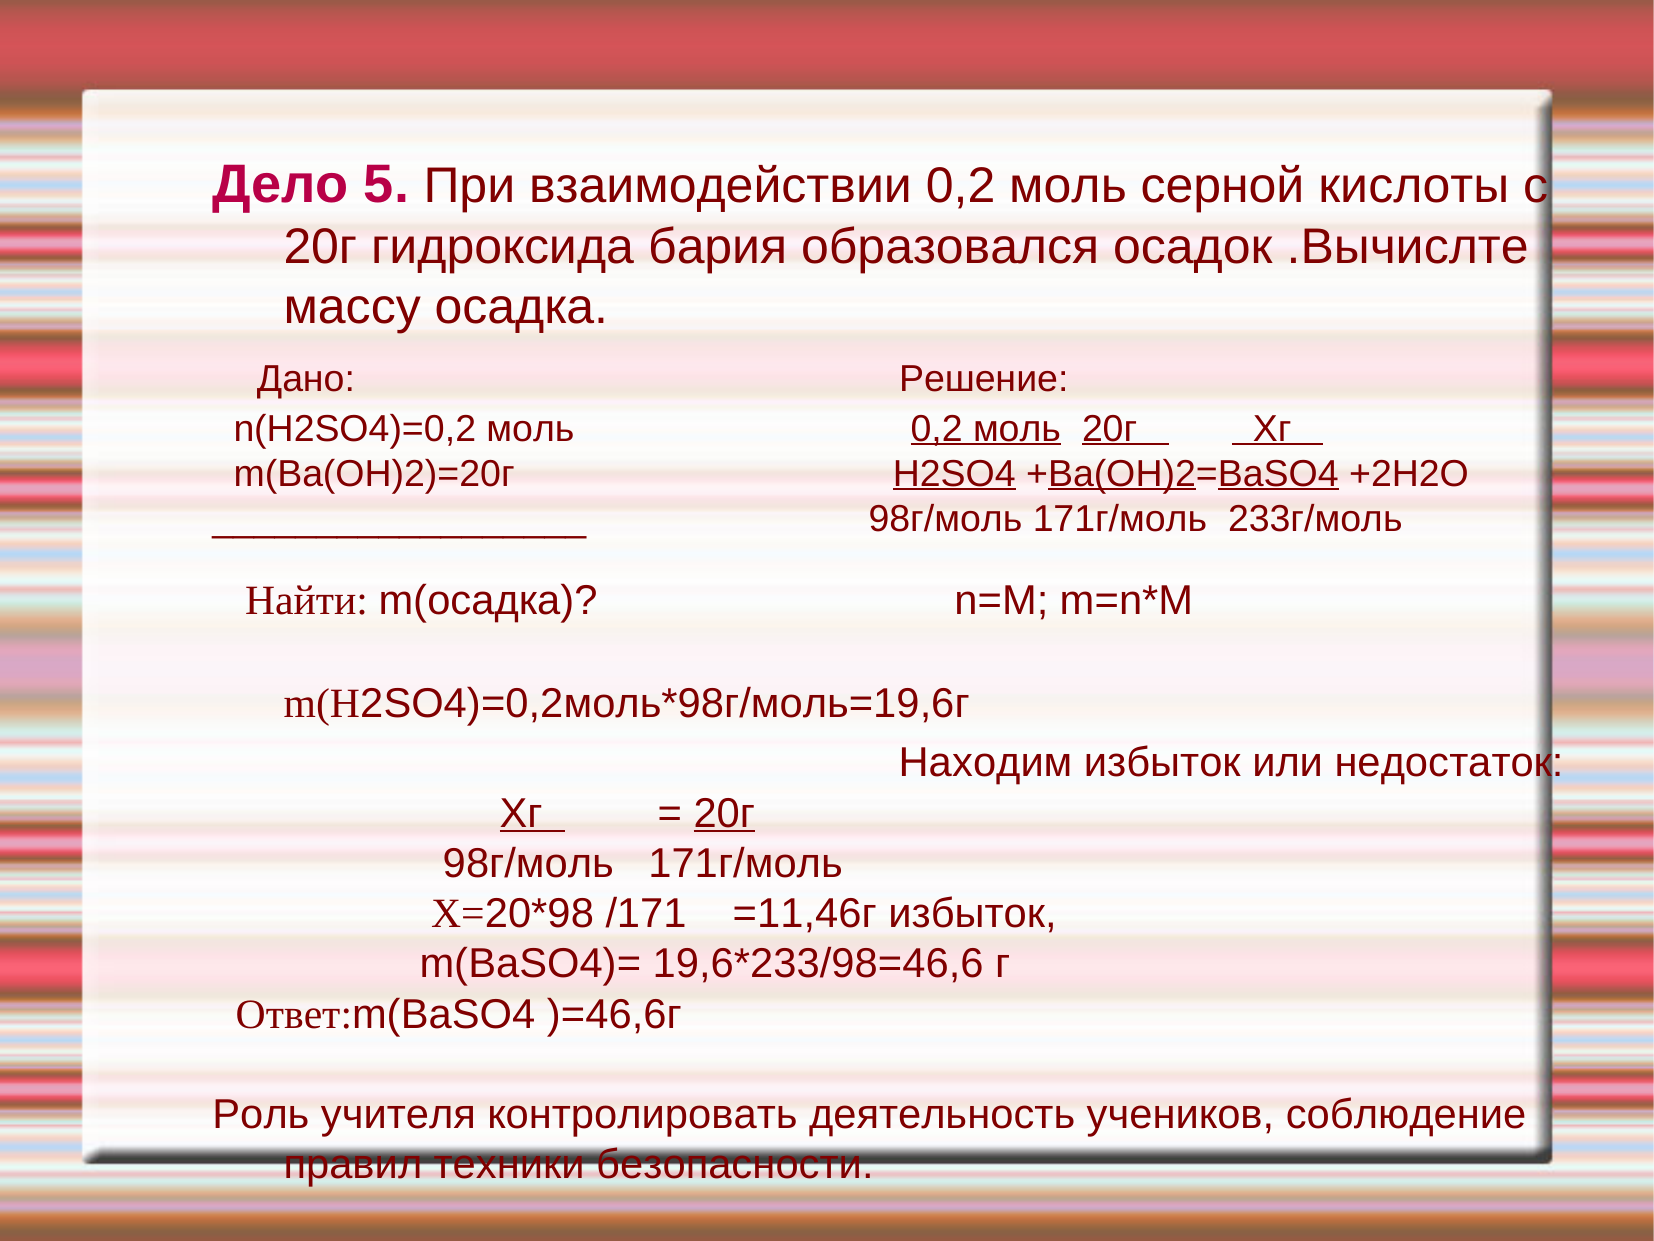

#
Дело 5. При взаимодействии 0,2 моль серной кислоты с 20г гидроксида бария образовался осадок .Вычислте массу осадка.
 Дано: Решение:
 n(H2SO4)=0,2 моль 0,2 моль 20г Xг
 m(Ba(OH)2)=20г H2SO4 +Ba(OH)2=BaSO4 +2H2O
__________________ 98г/моль 171г/моль 233г/моль
 Найти: m(осадка)? n=M; m=n*M
 m(H2SO4)=0,2моль*98г/моль=19,6г
 Находим избыток или недостаток:
 Xг = 20г
 98г/моль 171г/моль
 Х=20*98 /171 =11,46г избыток,
 m(BaSO4)= 19,6*233/98=46,6 г
 Ответ:m(BaSO4 )=46,6г
Роль учителя контролировать деятельность учеников, соблюдение правил техники безопасности.